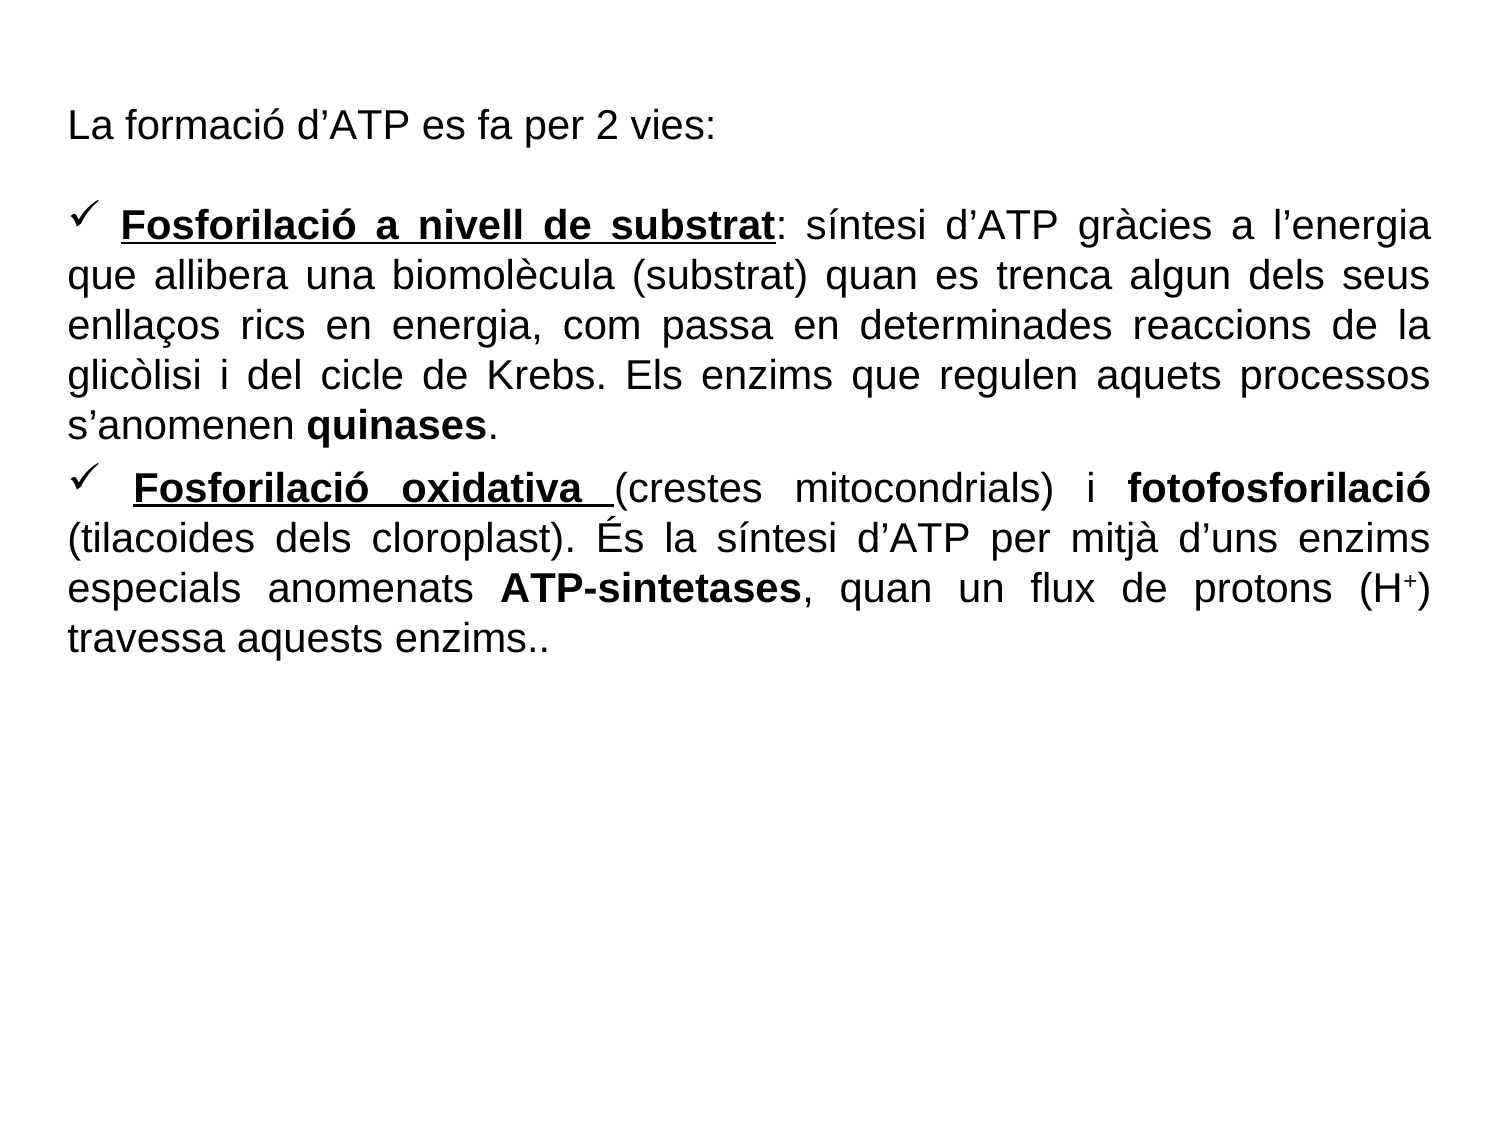

La formació d’ATP es fa per 2 vies:
 Fosforilació a nivell de substrat: síntesi d’ATP gràcies a l’energia que allibera una biomolècula (substrat) quan es trenca algun dels seus enllaços rics en energia, com passa en determinades reaccions de la glicòlisi i del cicle de Krebs. Els enzims que regulen aquets processos s’anomenen quinases.
 Fosforilació oxidativa (crestes mitocondrials) i fotofosforilació (tilacoides dels cloroplast). És la síntesi d’ATP per mitjà d’uns enzims especials anomenats ATP-sintetases, quan un flux de protons (H+) travessa aquests enzims..